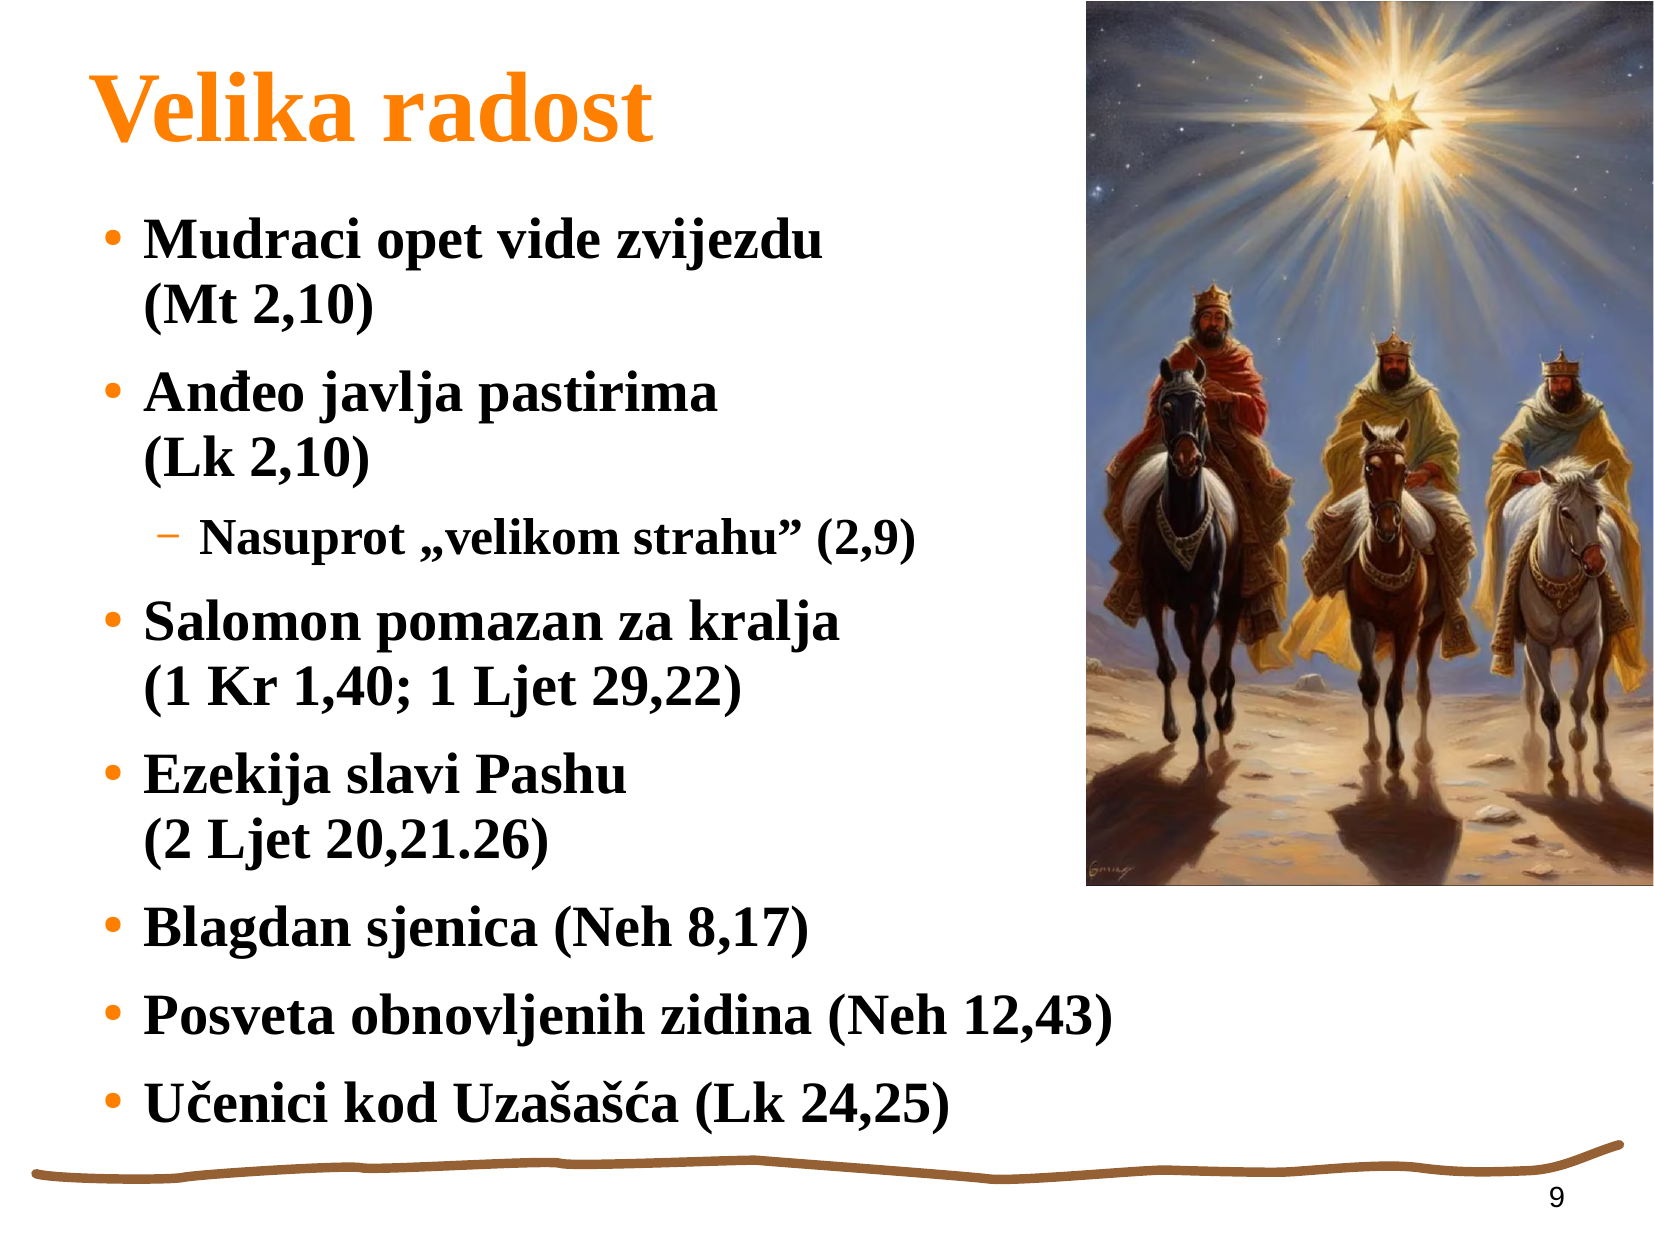

# Velika radost
Mudraci opet vide zvijezdu
(Mt 2,10)
Anđeo javlja pastirima
(Lk 2,10)
Nasuprot „velikom strahu” (2,9)
Salomon pomazan za kralja
(1 Kr 1,40; 1 Ljet 29,22)
Ezekija slavi Pashu
(2 Ljet 20,21.26)
Blagdan sjenica (Neh 8,17)
Posveta obnovljenih zidina (Neh 12,43)
Učenici kod Uzašašća (Lk 24,25)
9